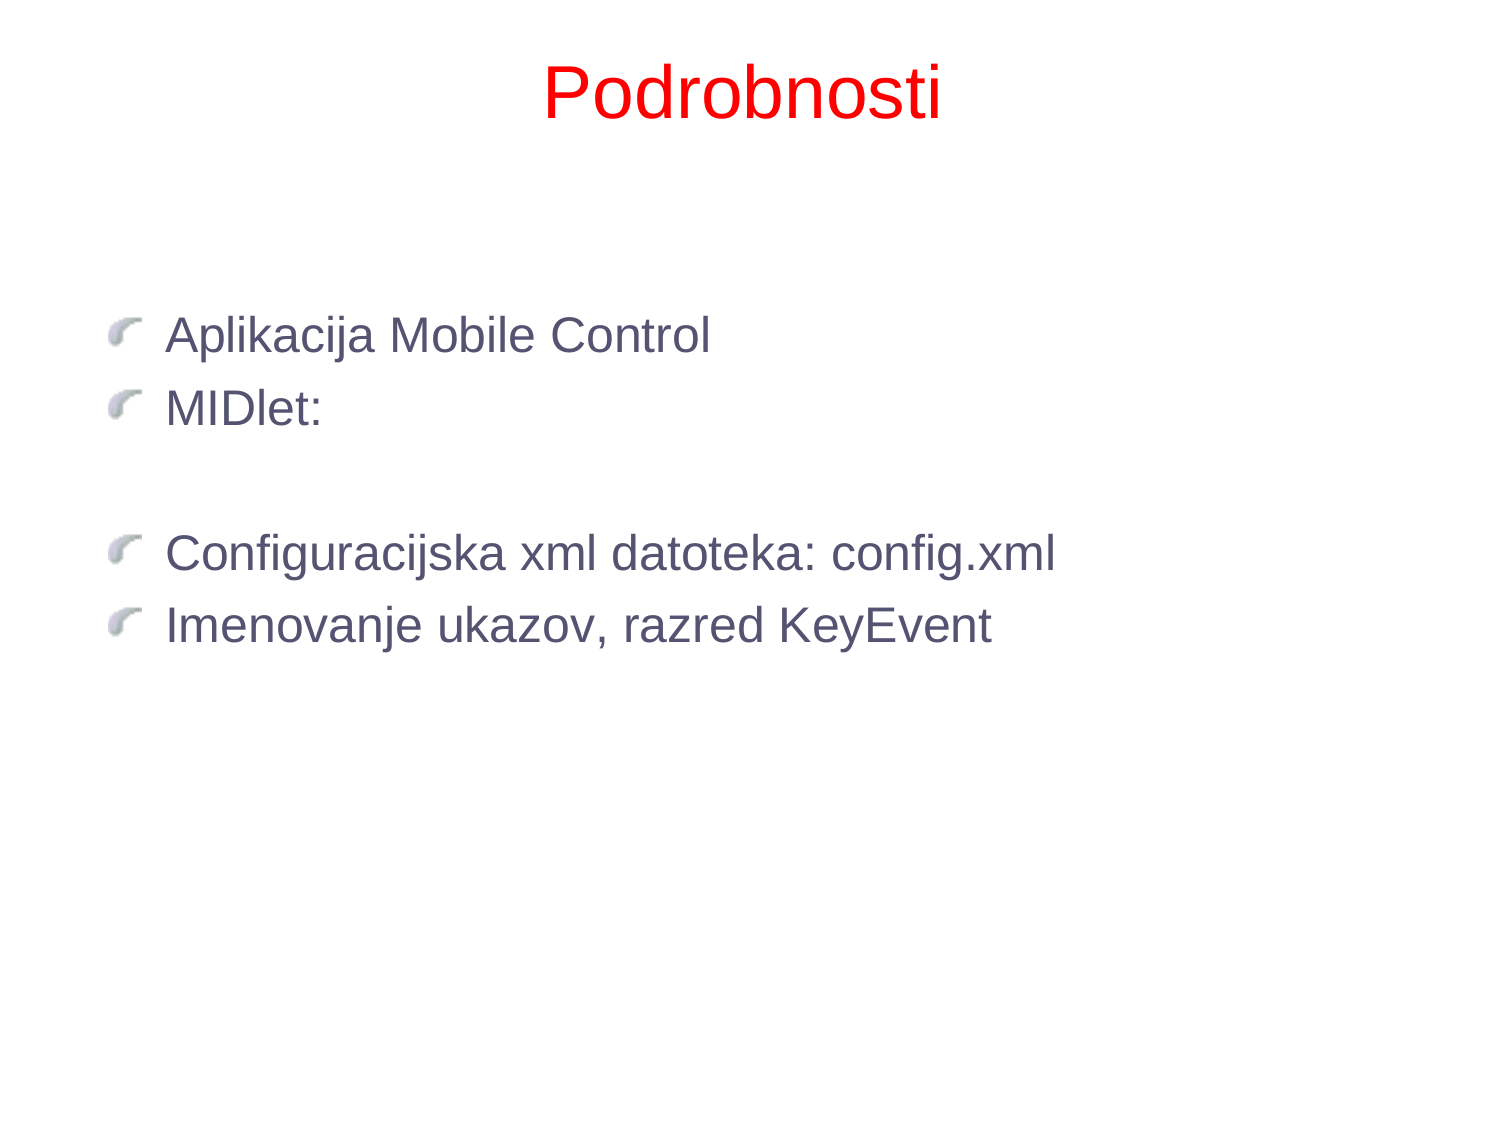

# Podrobnosti
Aplikacija Mobile Control
MIDlet:
Configuracijska xml datoteka: config.xml
Imenovanje ukazov, razred KeyEvent